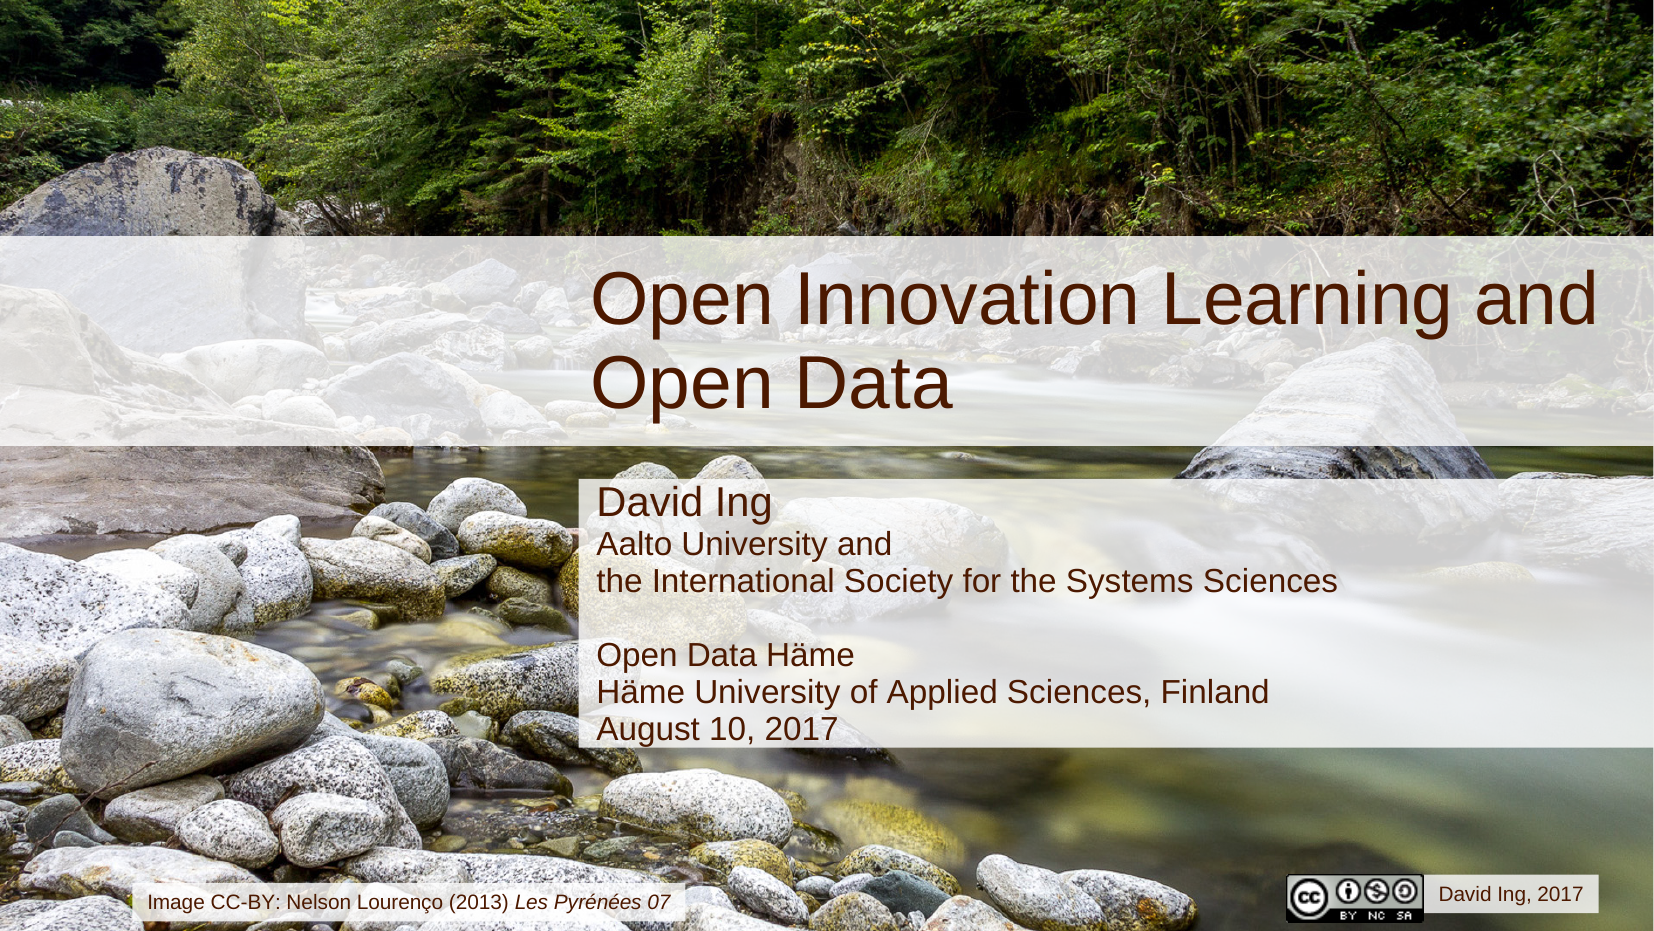

# Open Innovation Learning and Open Data
David Ing
Aalto University and
the International Society for the Systems Sciences
Open Data Häme
Häme University of Applied Sciences, Finland
August 10, 2017
David Ing, 2017
1
Open Innovation Learning and Open Data
August 2017